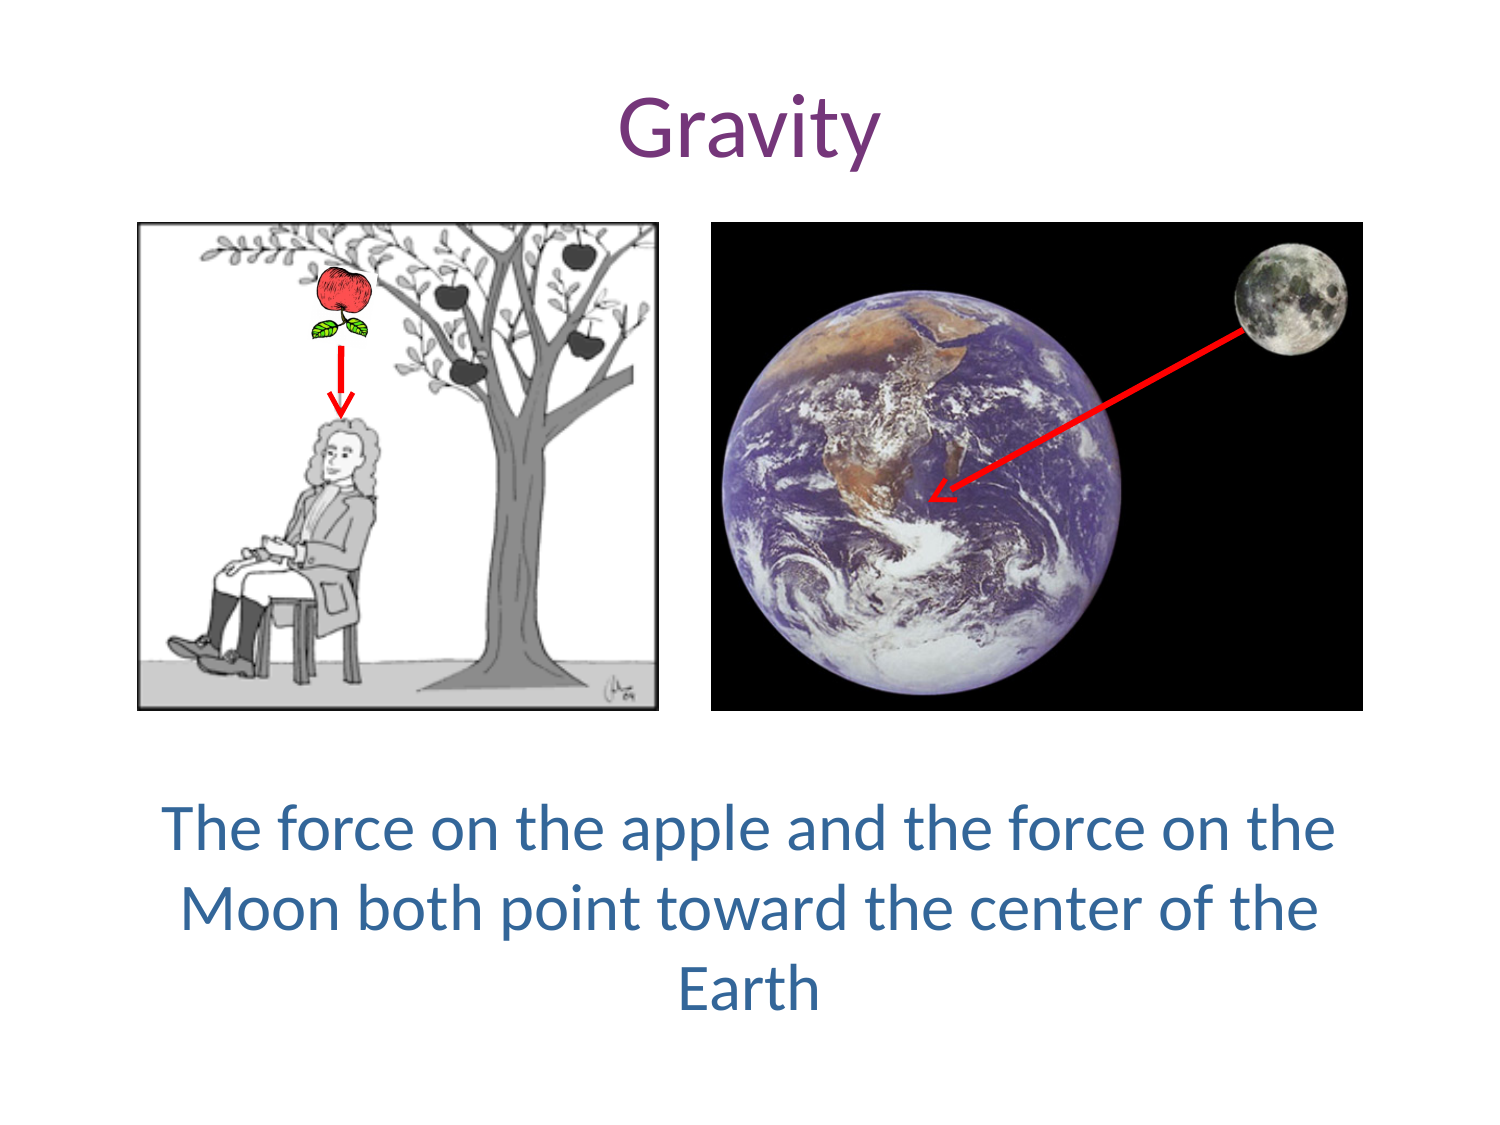

# Gravity
The force on the apple and the force on the Moon both point toward the center of the Earth